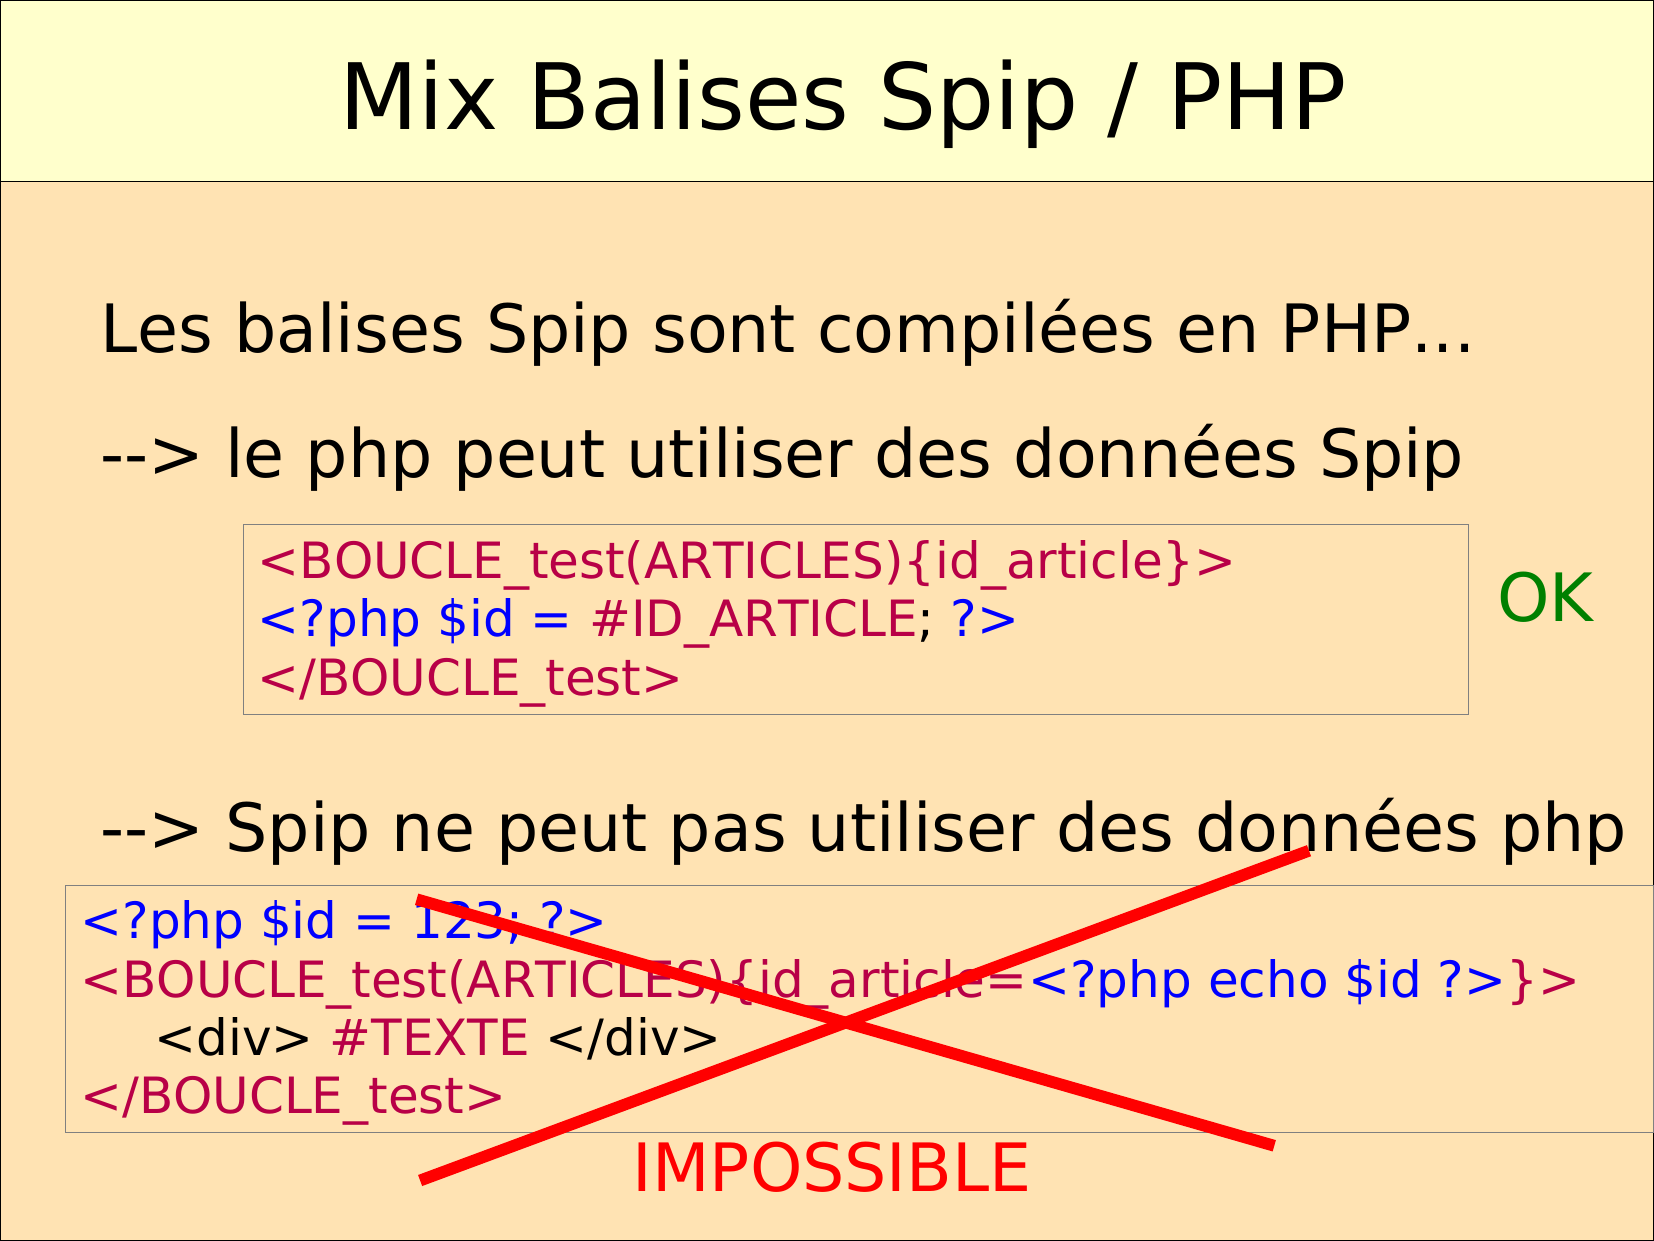

# Mix Balises Spip / PHP
Les balises Spip sont compilées en PHP...
--> le php peut utiliser des données Spip
--> Spip ne peut pas utiliser des données php
<BOUCLE_test(ARTICLES){id_article}>
<?php $id = #ID_ARTICLE; ?>
</BOUCLE_test>
OK
IMPOSSIBLE
<?php $id = 123; ?>
<BOUCLE_test(ARTICLES){id_article=<?php echo $id ?>}>
	<div> #TEXTE </div>
</BOUCLE_test>